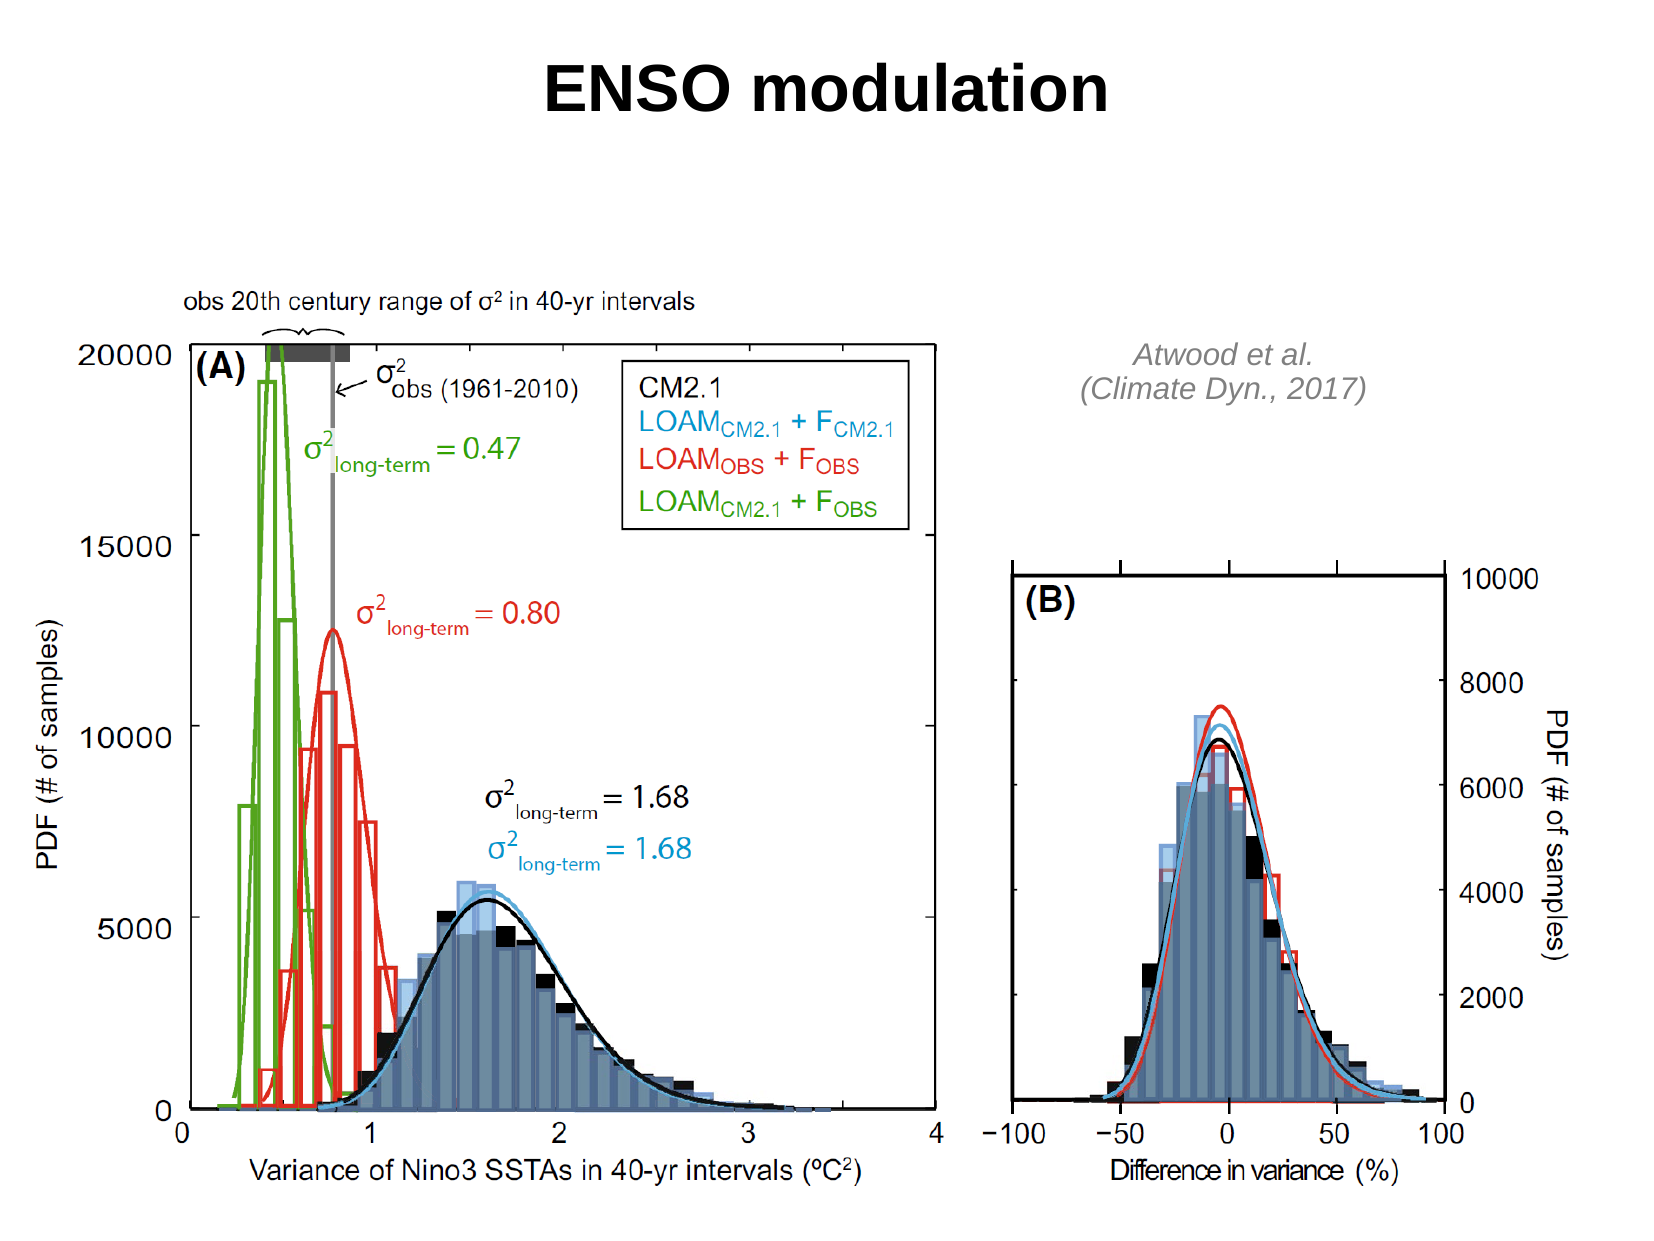

ENSO modulation
Atwood et al.
(Climate Dyn., 2017)